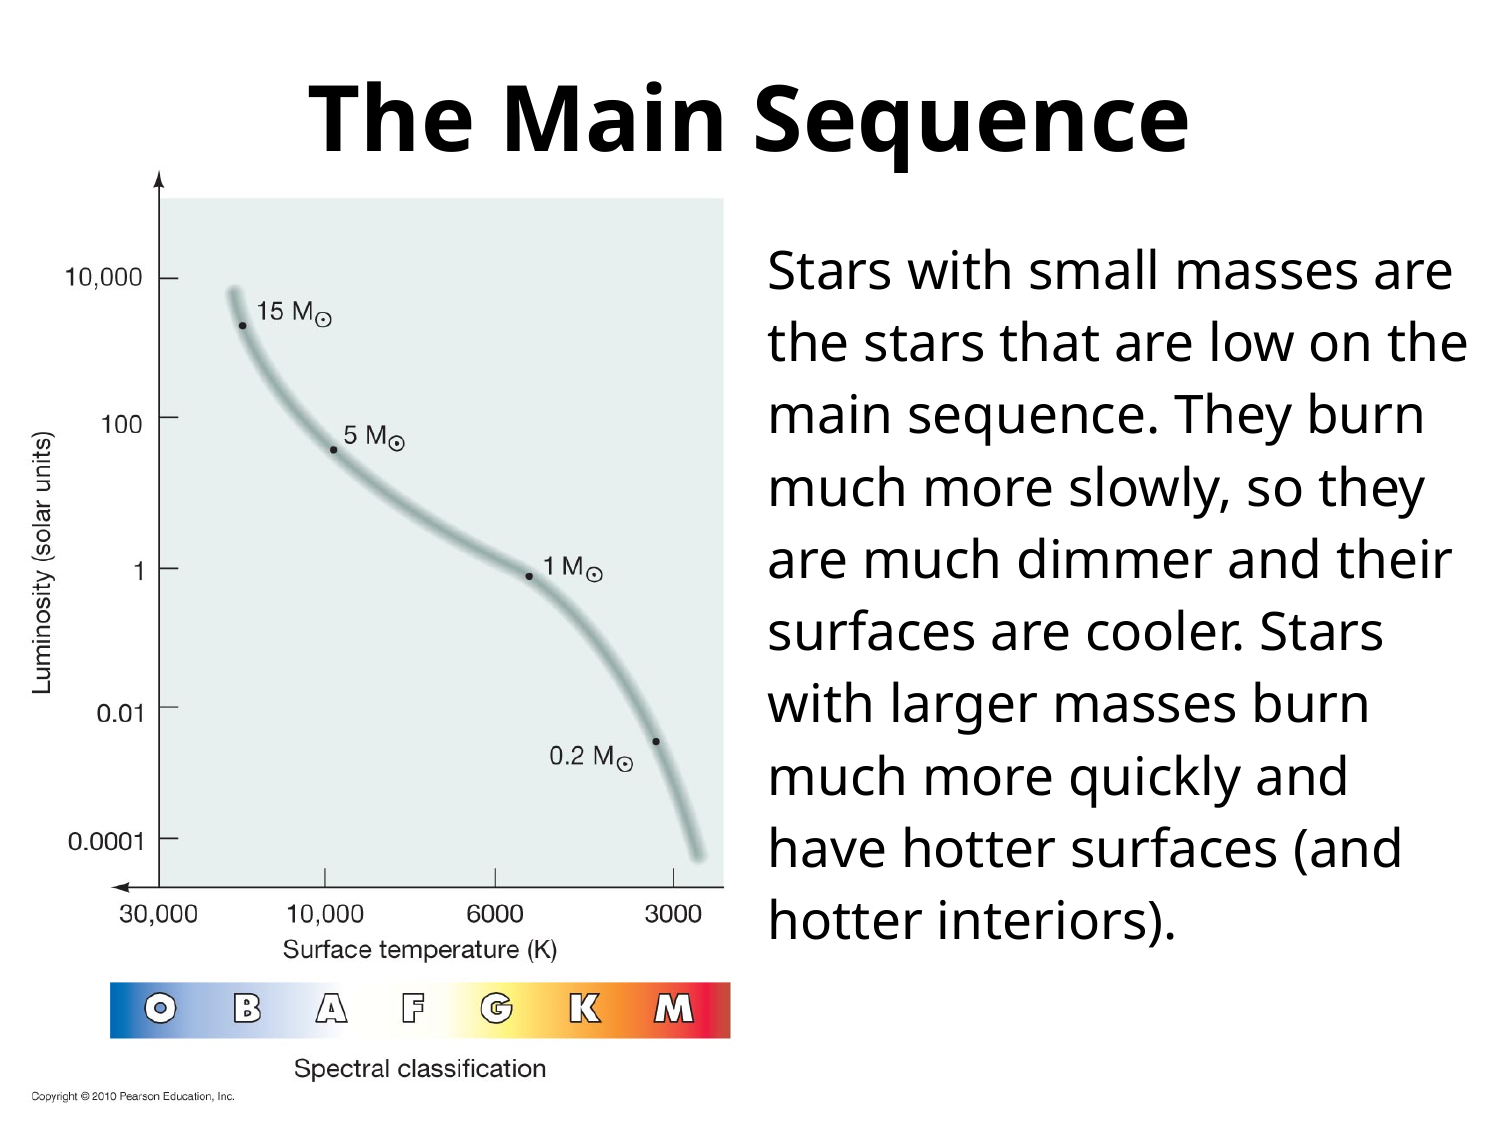

# The Main Sequence
Stars with small masses are the stars that are low on the main sequence. They burn much more slowly, so they are much dimmer and their surfaces are cooler. Stars with larger masses burn much more quickly and have hotter surfaces (and hotter interiors).